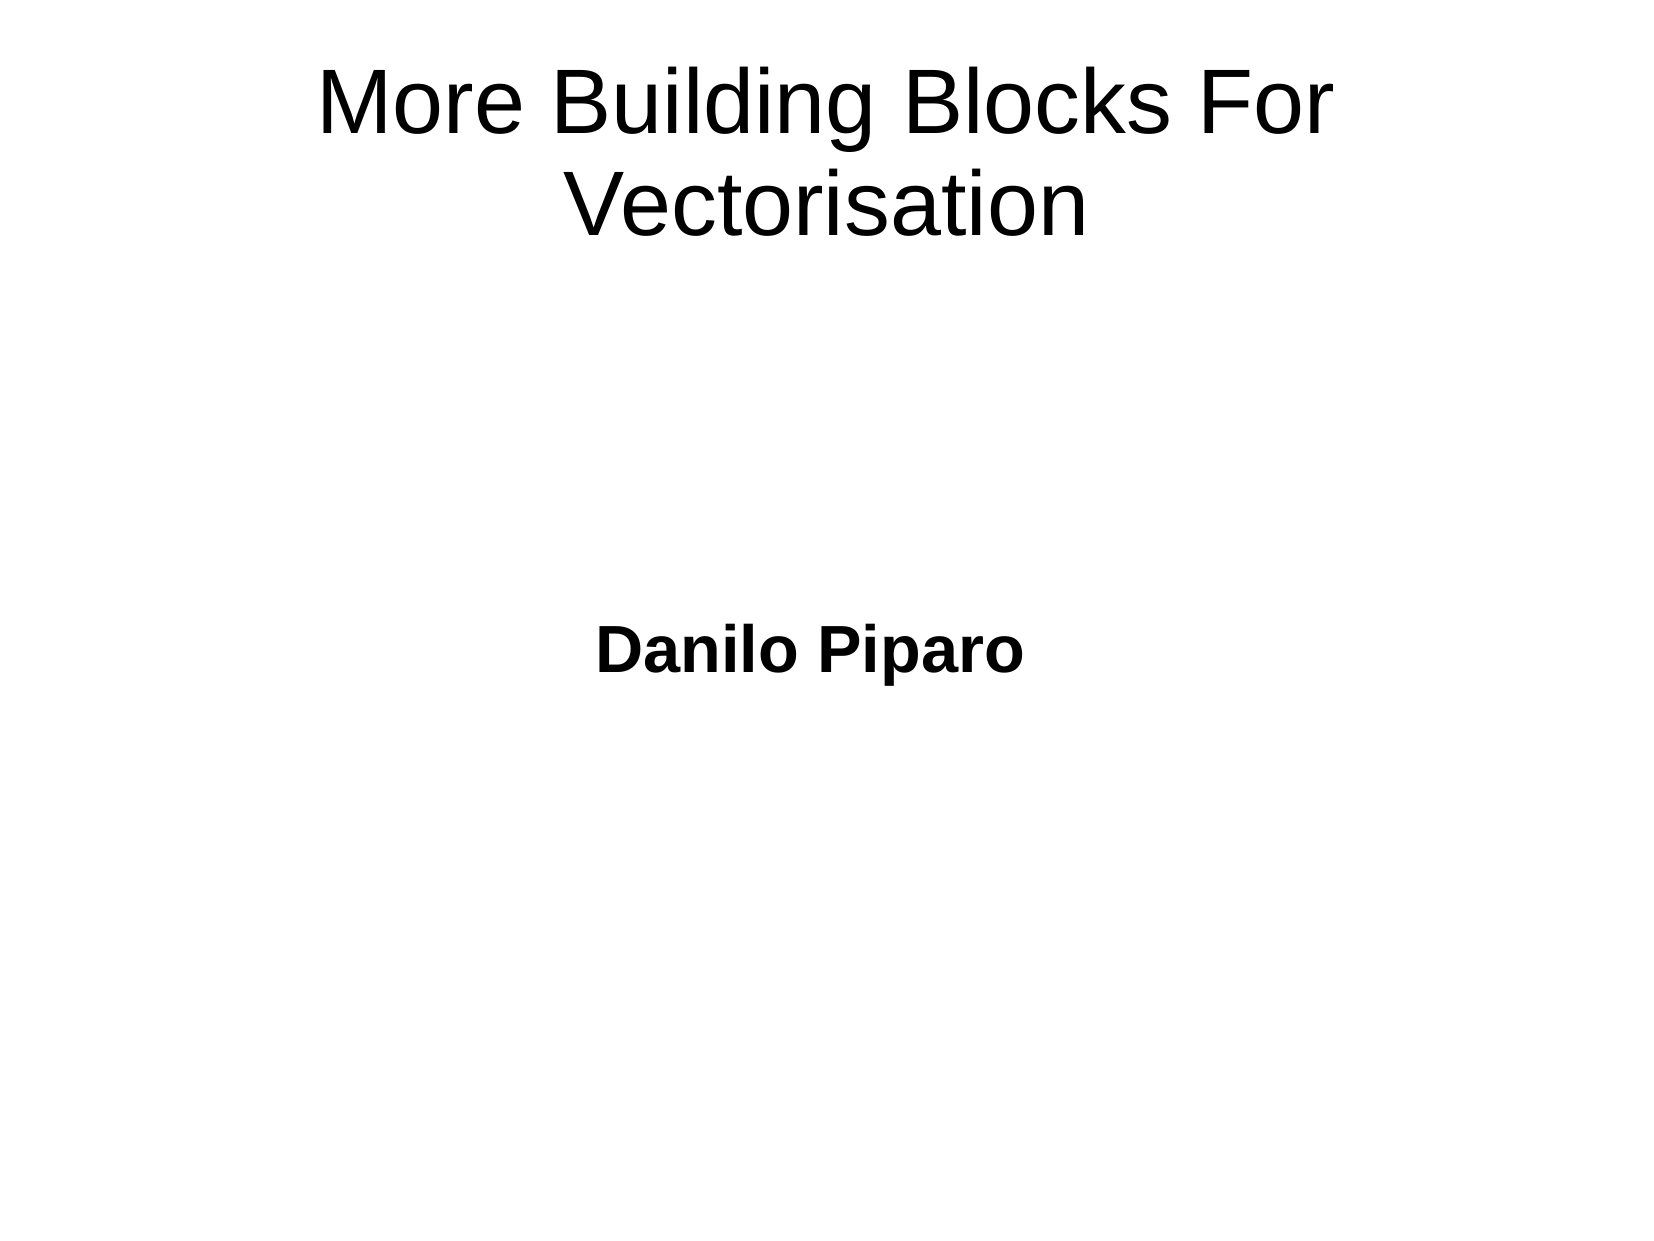

# More Building Blocks For Vectorisation
Danilo Piparo